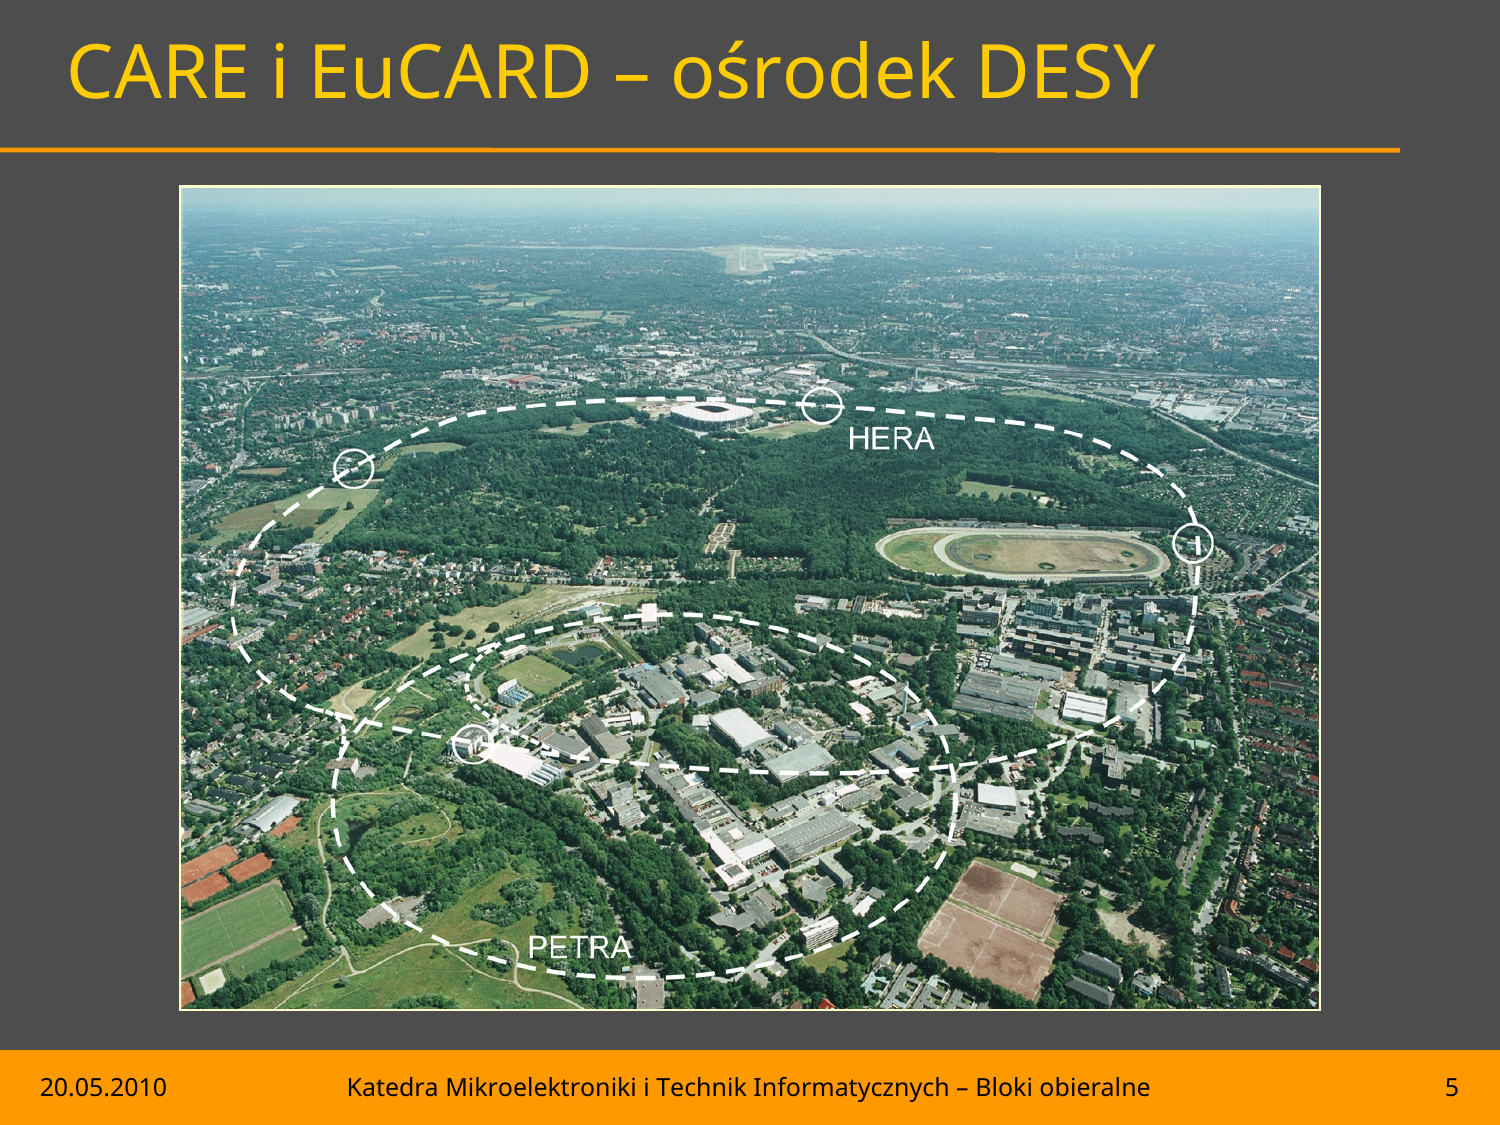

# CARE i EuCARD – ośrodek DESY
20.05.2010
Katedra Mikroelektroniki i Technik Informatycznych – Bloki obieralne
5